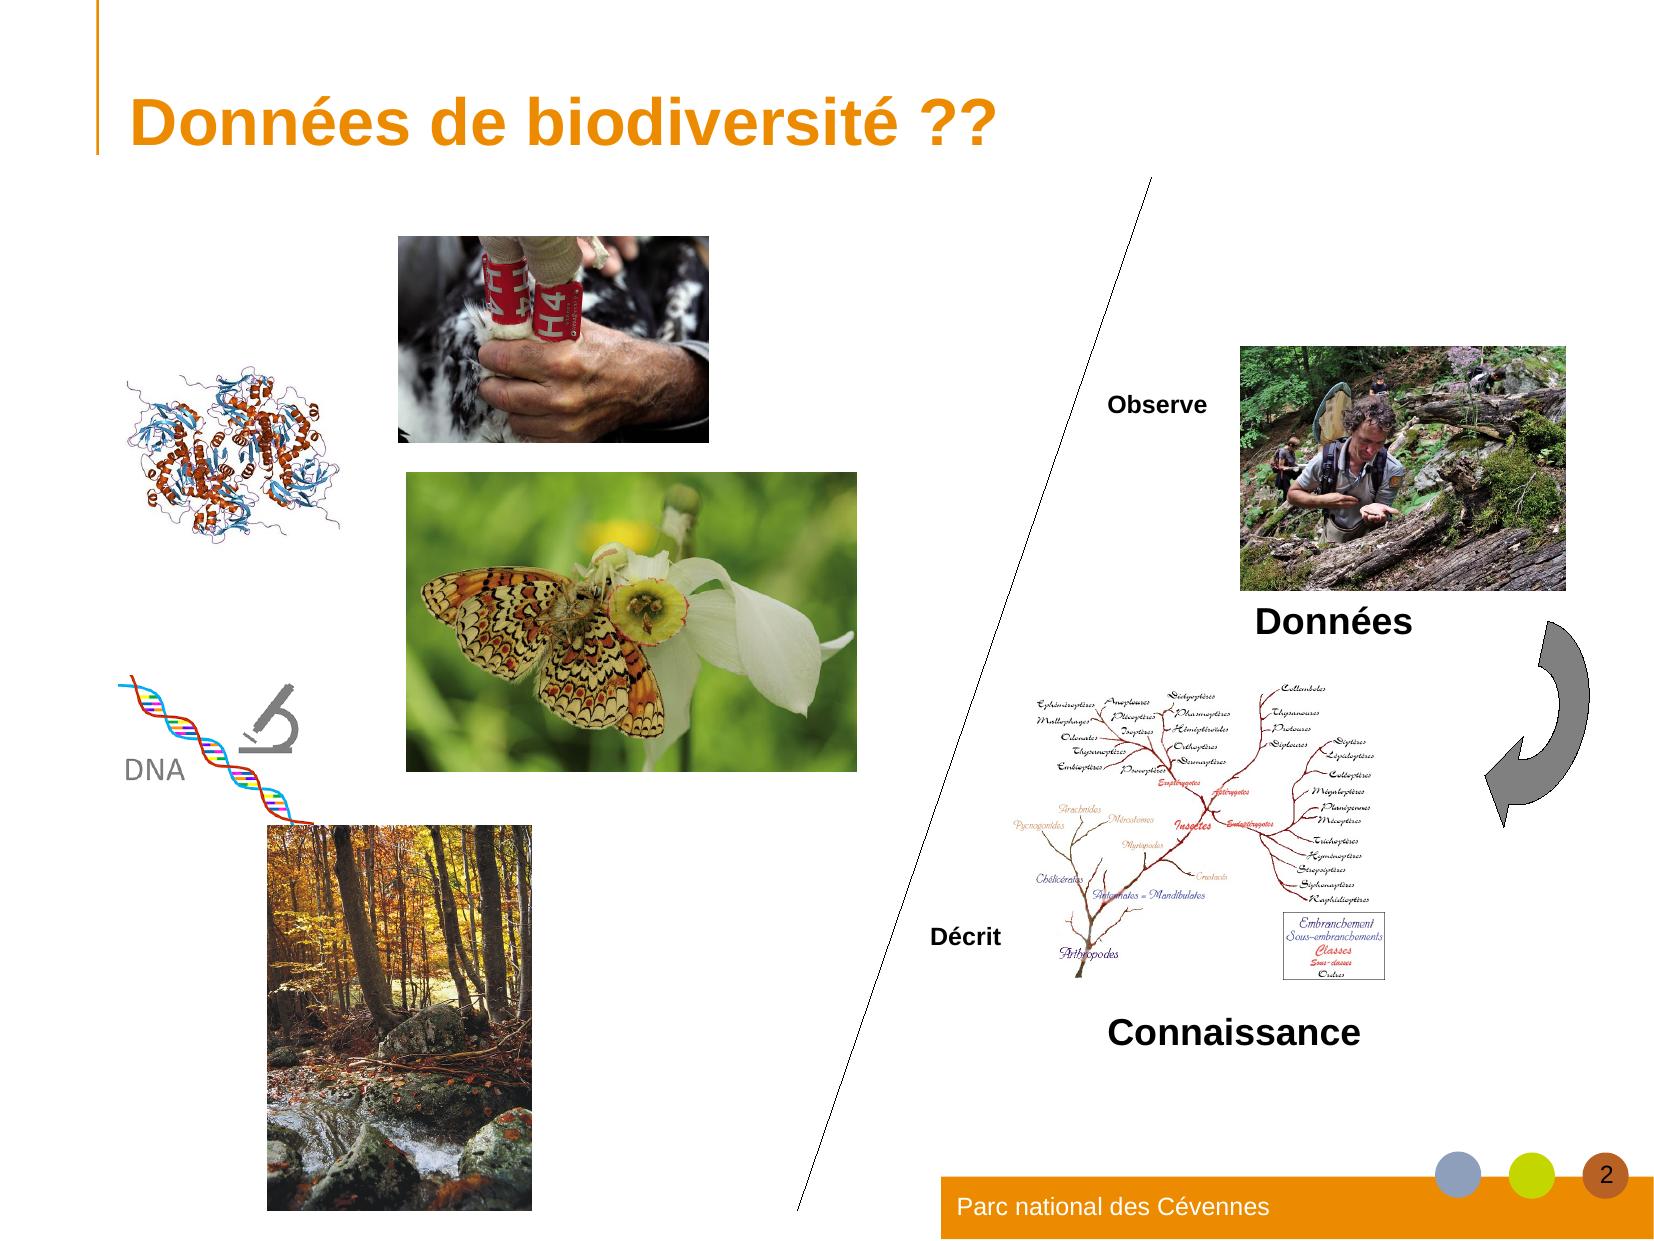

# Données de biodiversité ??
Observe
Données
Décrit
Connaissance